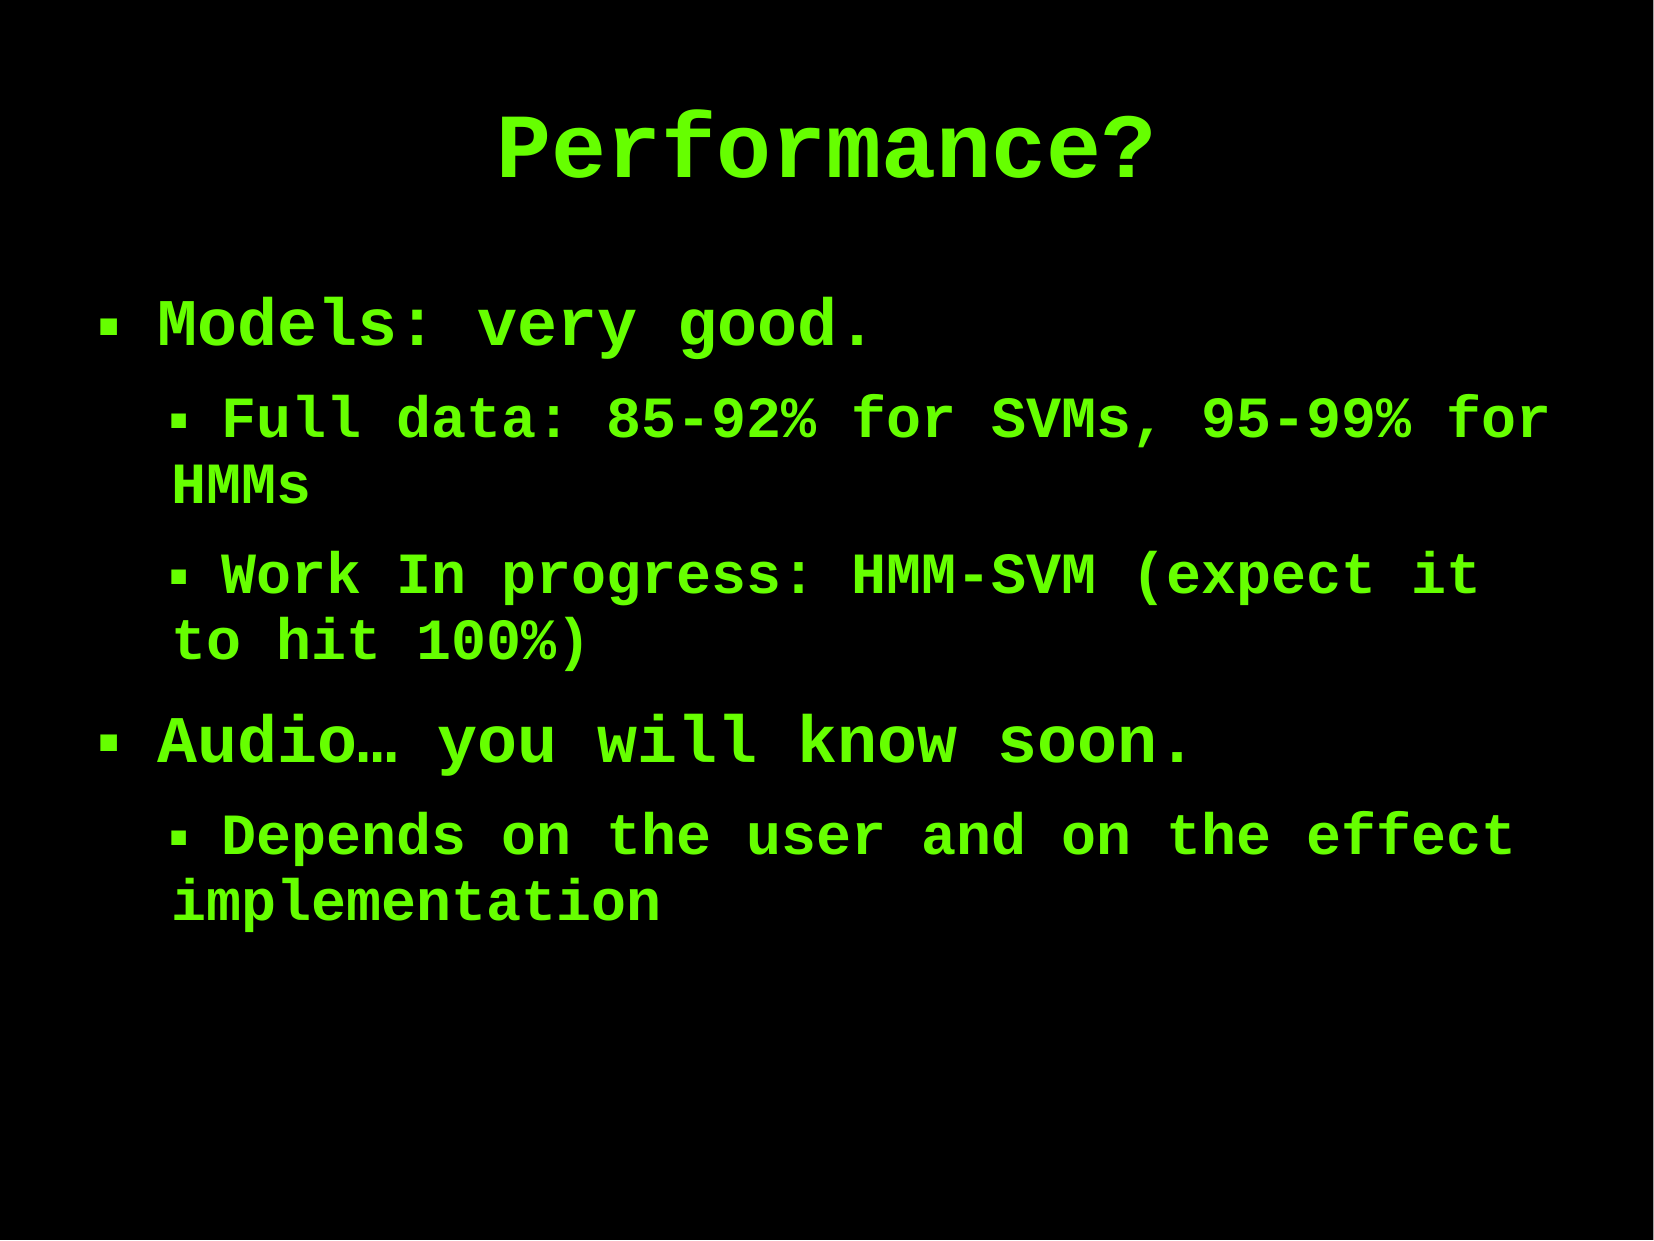

# Performance?
 Models: very good.
 Full data: 85-92% for SVMs, 95-99% for HMMs
 Work In progress: HMM-SVM (expect it to hit 100%)
 Audio… you will know soon.
 Depends on the user and on the effect implementation